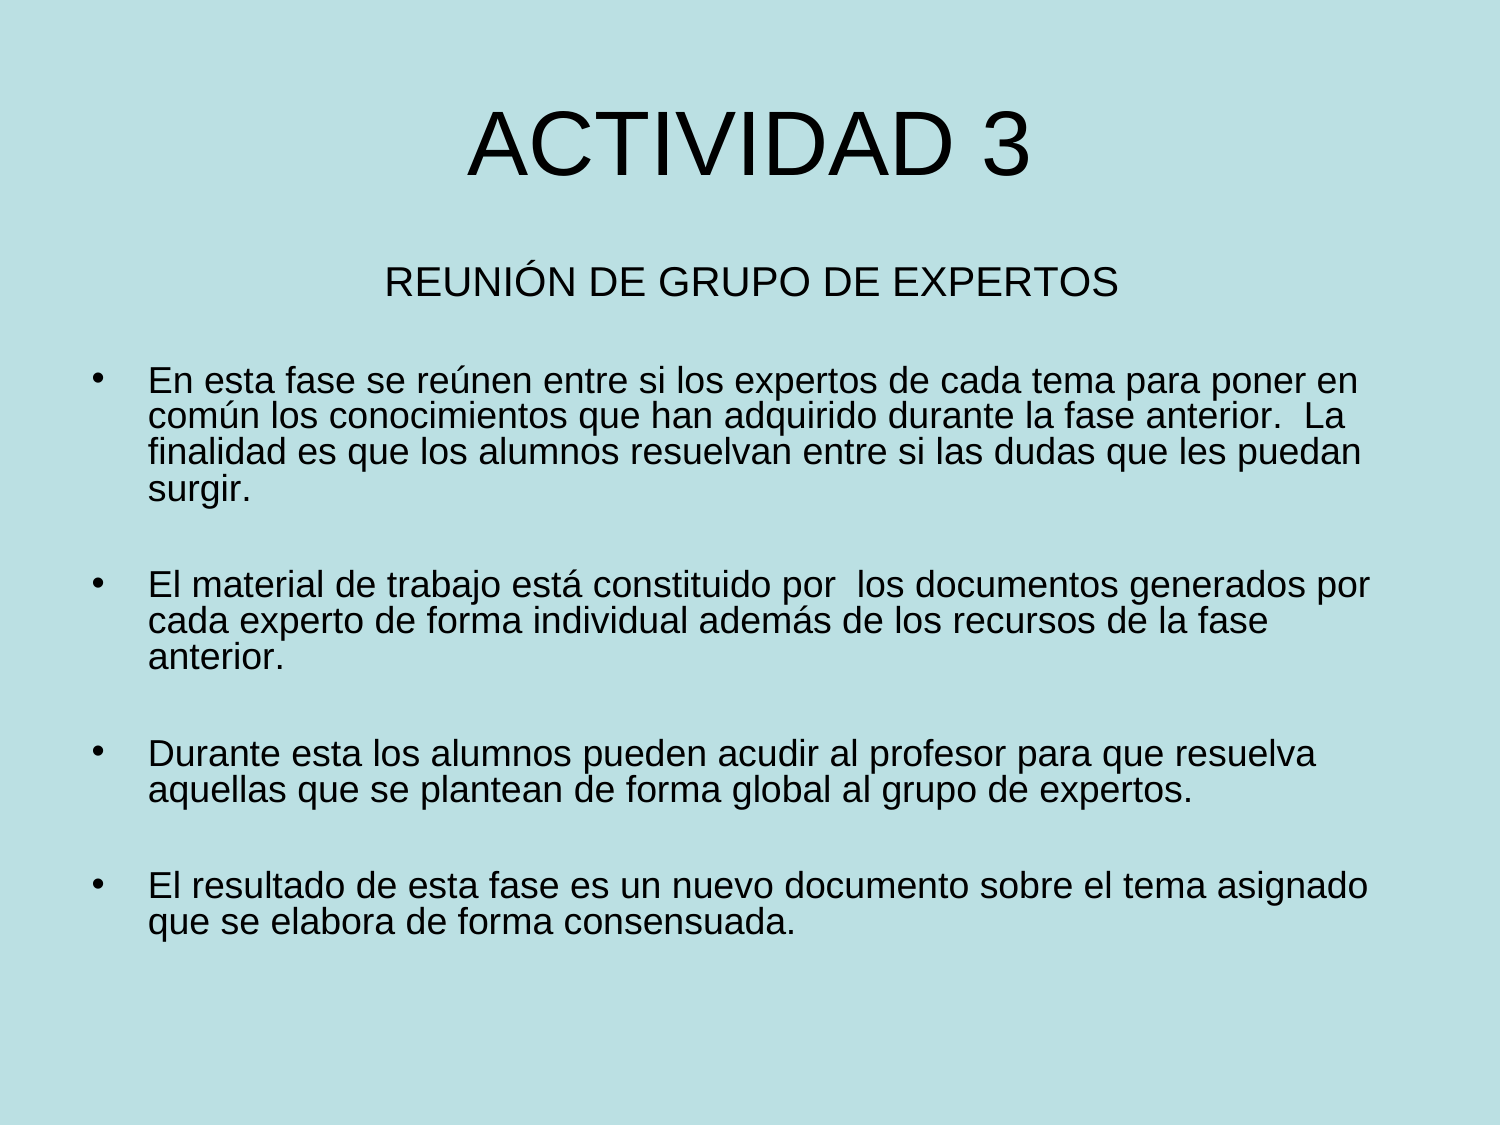

# ACTIVIDAD 3
REUNIÓN DE GRUPO DE EXPERTOS
En esta fase se reúnen entre si los expertos de cada tema para poner en común los conocimientos que han adquirido durante la fase anterior. La finalidad es que los alumnos resuelvan entre si las dudas que les puedan surgir.
El material de trabajo está constituido por los documentos generados por cada experto de forma individual además de los recursos de la fase anterior.
Durante esta los alumnos pueden acudir al profesor para que resuelva aquellas que se plantean de forma global al grupo de expertos.
El resultado de esta fase es un nuevo documento sobre el tema asignado que se elabora de forma consensuada.